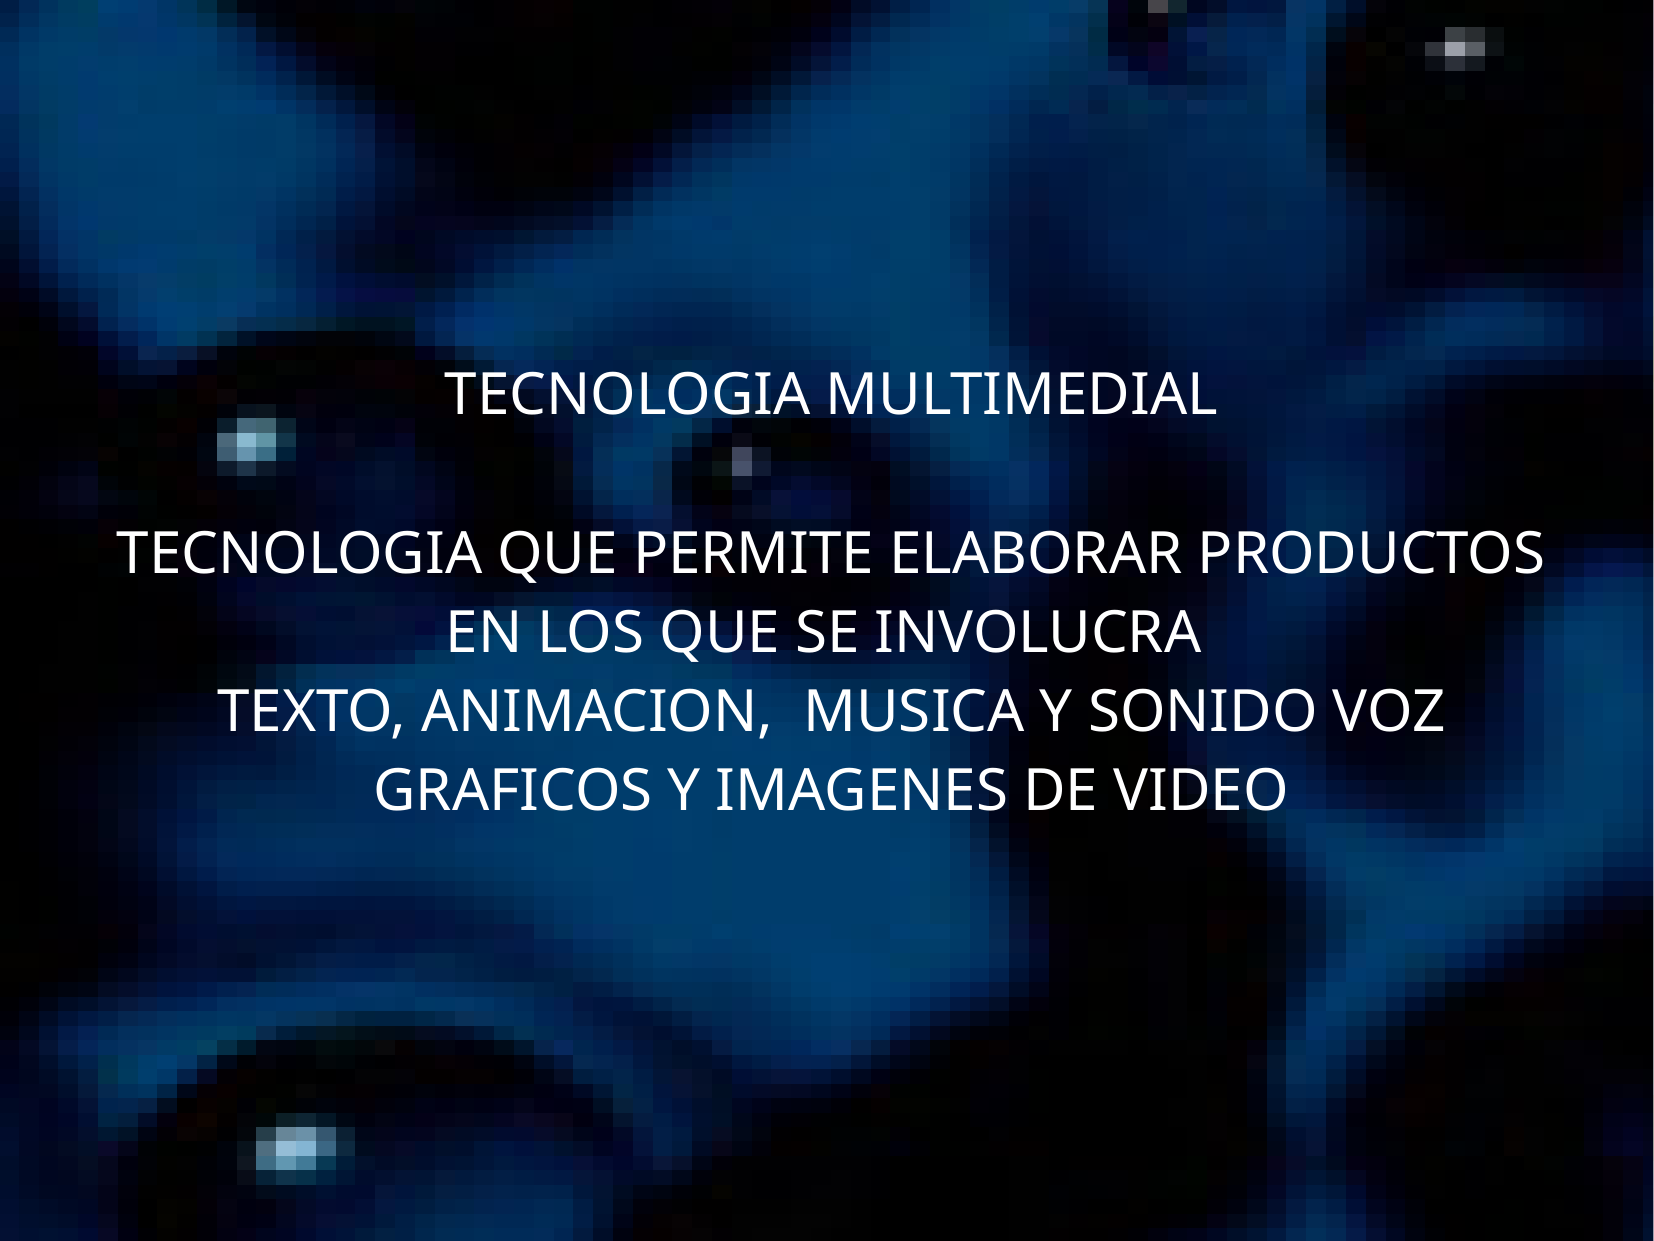

TECNOLOGIA MULTIMEDIAL
TECNOLOGIA QUE PERMITE ELABORAR PRODUCTOS EN LOS QUE SE INVOLUCRA
TEXTO, ANIMACION, MUSICA Y SONIDO VOZ GRAFICOS Y IMAGENES DE VIDEO